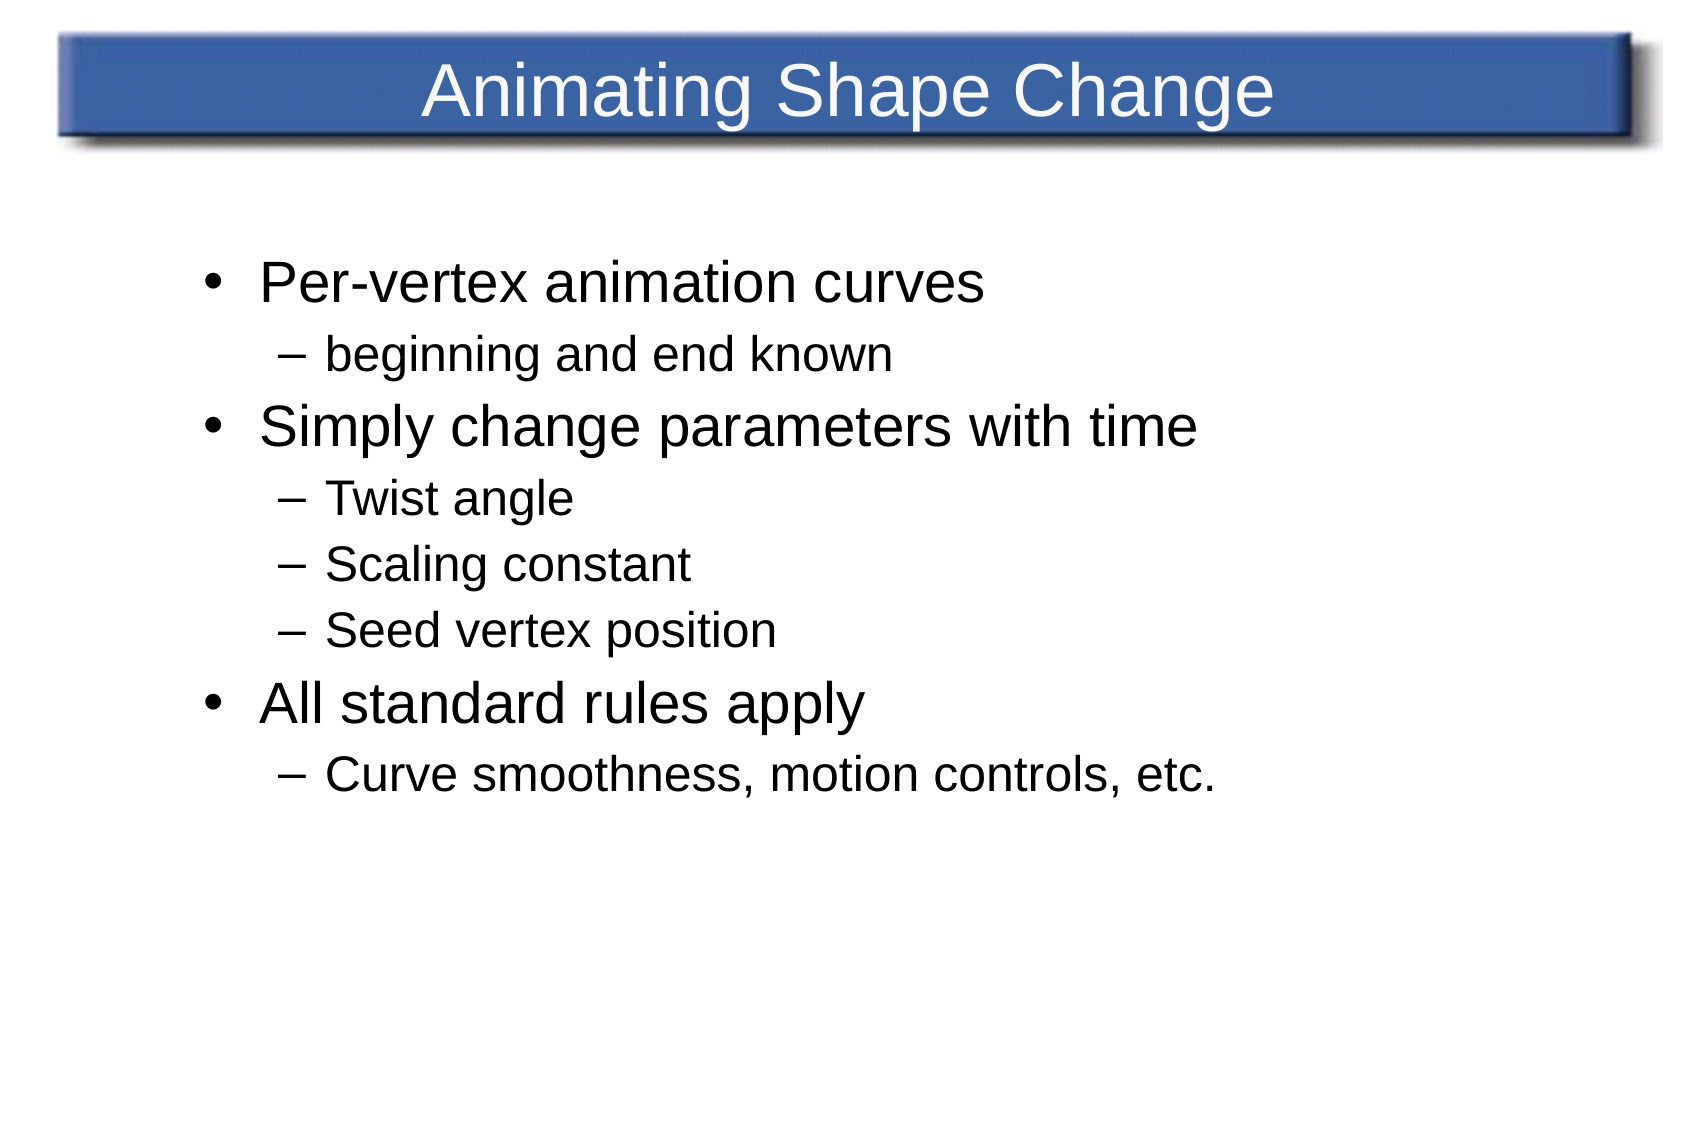

# Animating Shape Change
Per-vertex animation curves
beginning and end known
Simply change parameters with time
Twist angle
Scaling constant
Seed vertex position
All standard rules apply
Curve smoothness, motion controls, etc.